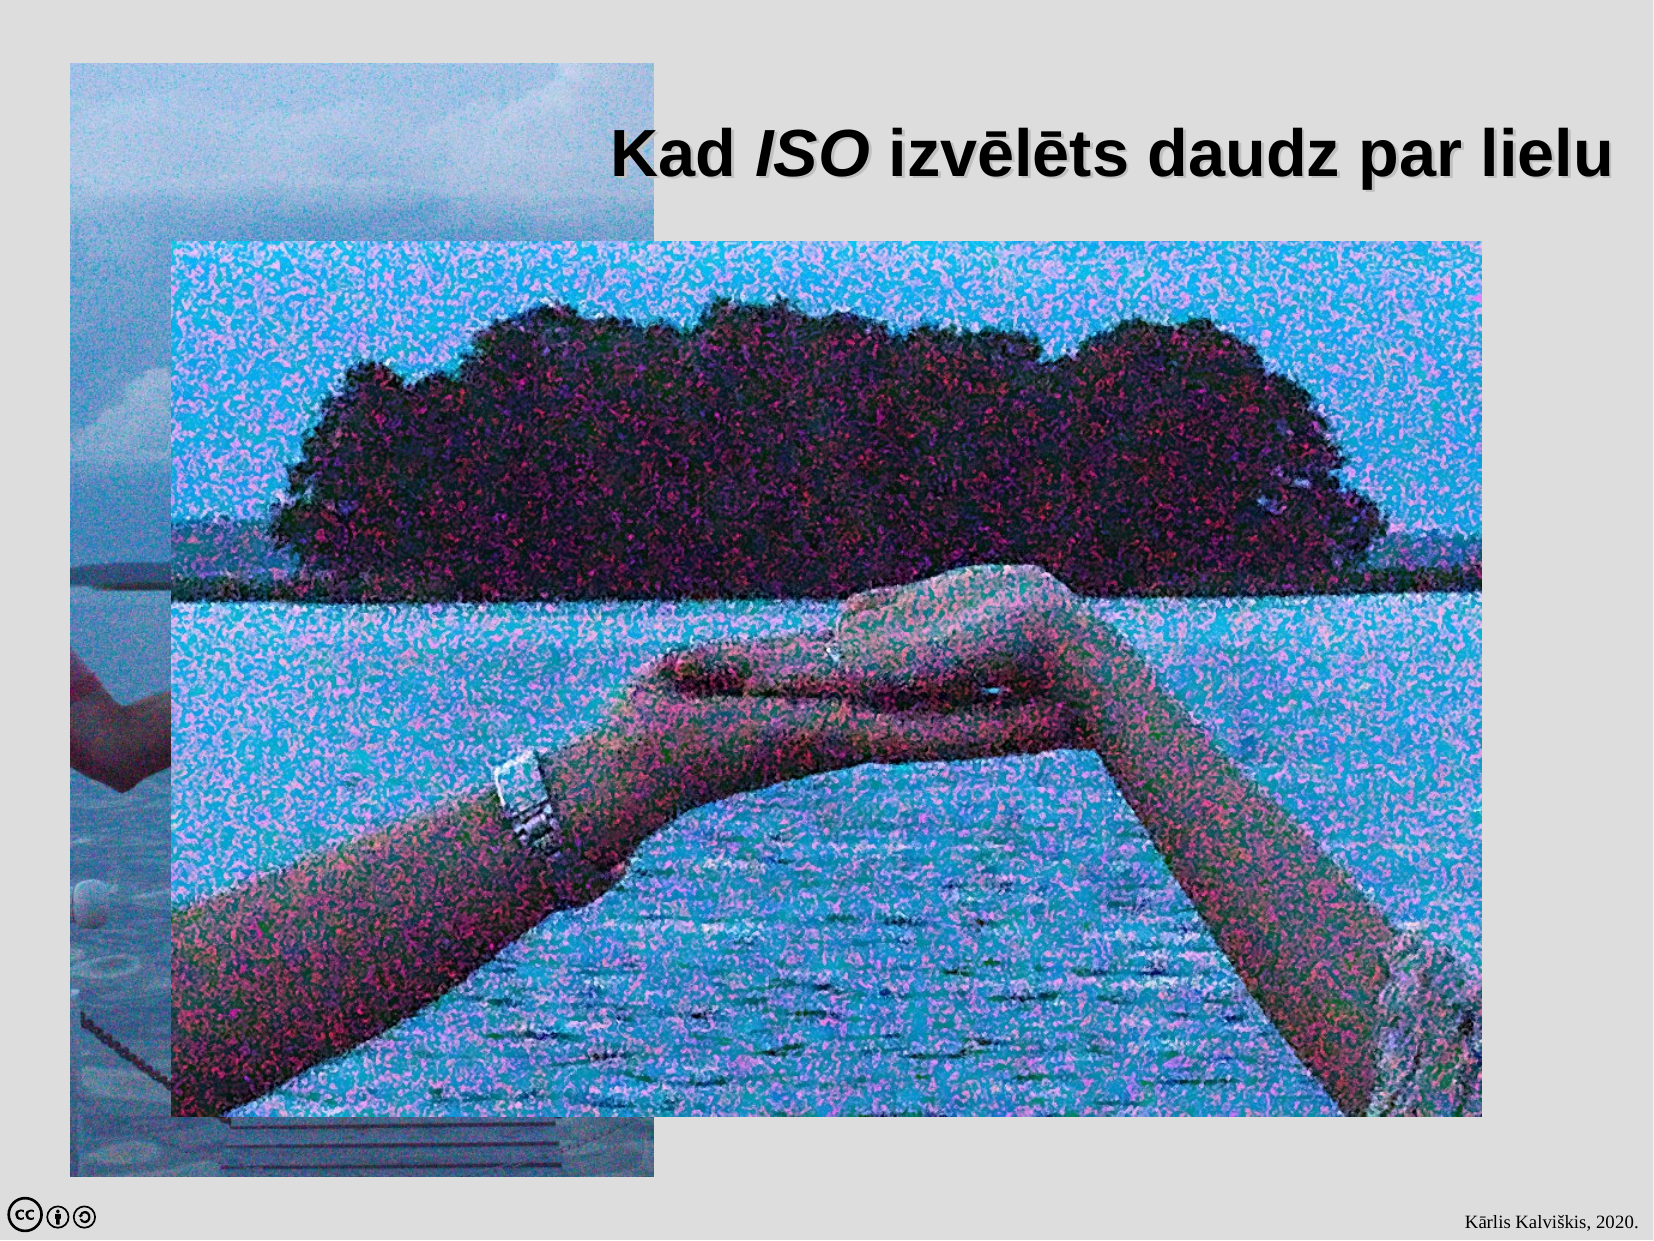

# Kad ISO izvēlēts daudz par lielu